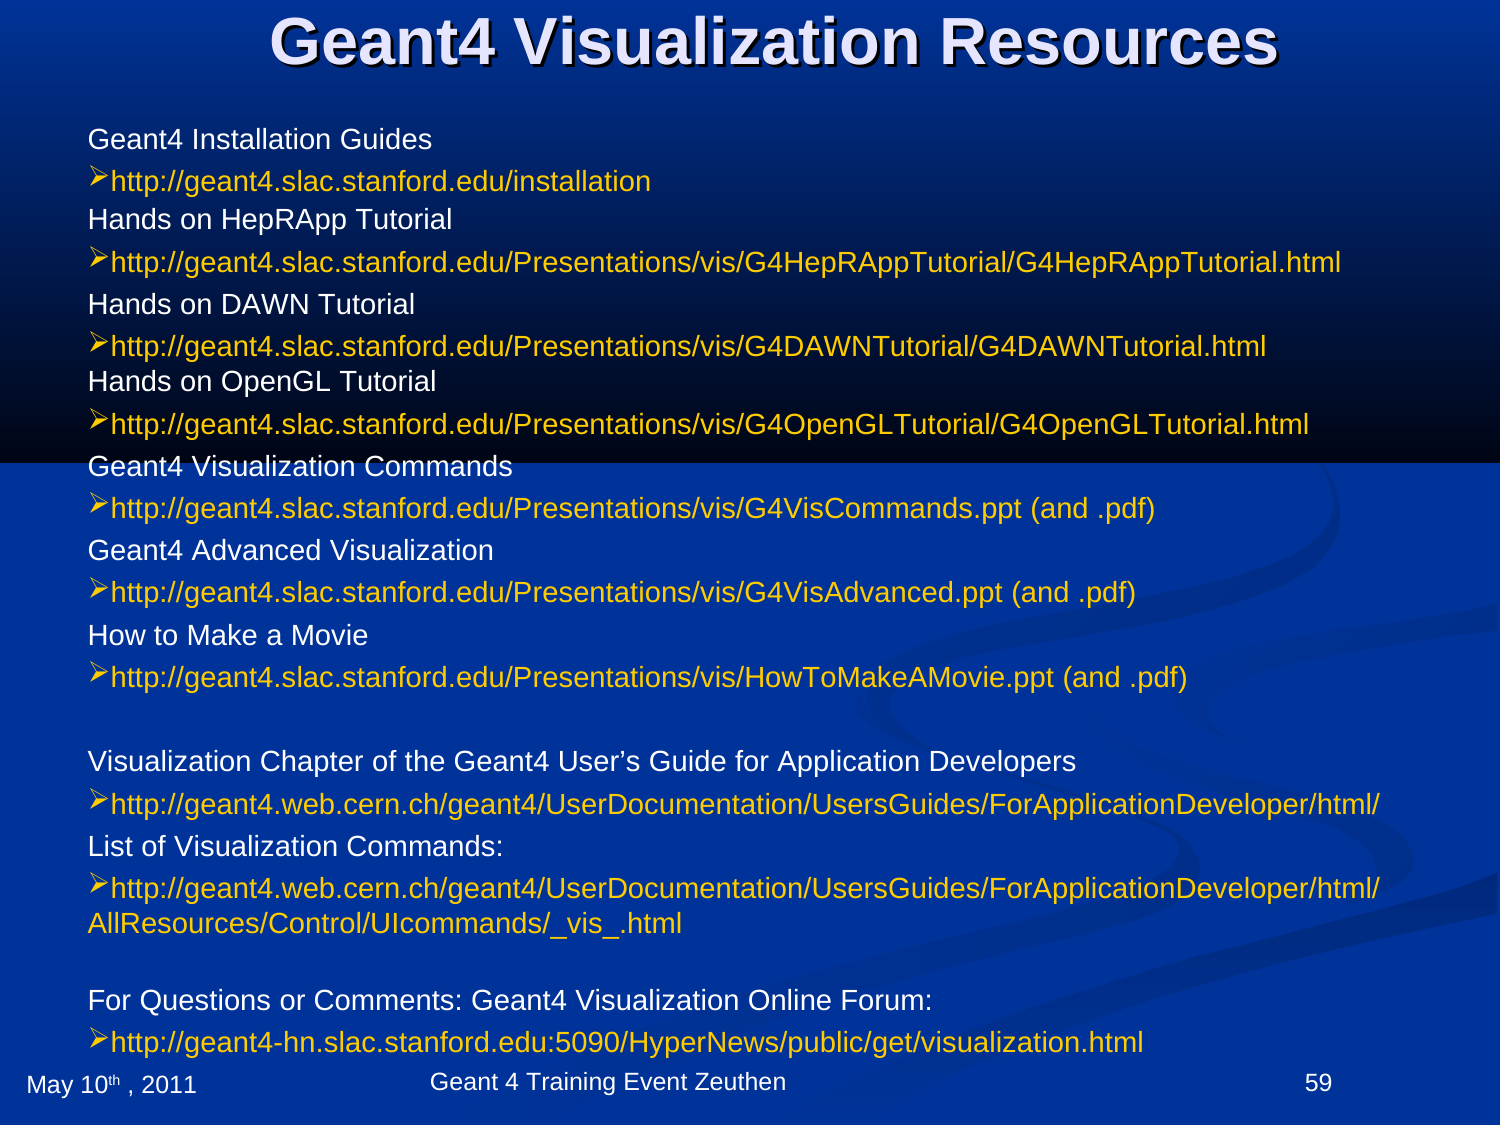

# Geant4 Visualization Resources
Geant4 Installation Guides
http://geant4.slac.stanford.edu/installation
Hands on HepRApp Tutorial
http://geant4.slac.stanford.edu/Presentations/vis/G4HepRAppTutorial/G4HepRAppTutorial.html
Hands on DAWN Tutorial
http://geant4.slac.stanford.edu/Presentations/vis/G4DAWNTutorial/G4DAWNTutorial.html
Hands on OpenGL Tutorial
http://geant4.slac.stanford.edu/Presentations/vis/G4OpenGLTutorial/G4OpenGLTutorial.html
Geant4 Visualization Commands
http://geant4.slac.stanford.edu/Presentations/vis/G4VisCommands.ppt (and .pdf)
Geant4 Advanced Visualization
http://geant4.slac.stanford.edu/Presentations/vis/G4VisAdvanced.ppt (and .pdf)
How to Make a Movie
http://geant4.slac.stanford.edu/Presentations/vis/HowToMakeAMovie.ppt (and .pdf)
Visualization Chapter of the Geant4 User’s Guide for Application Developers
http://geant4.web.cern.ch/geant4/UserDocumentation/UsersGuides/ForApplicationDeveloper/html/
List of Visualization Commands:
http://geant4.web.cern.ch/geant4/UserDocumentation/UsersGuides/ForApplicationDeveloper/html/
AllResources/Control/UIcommands/_vis_.html
For Questions or Comments: Geant4 Visualization Online Forum:
http://geant4-hn.slac.stanford.edu:5090/HyperNews/public/get/visualization.html
Introduction to Geant4 Visualization J. Perl
10 January 2011
59